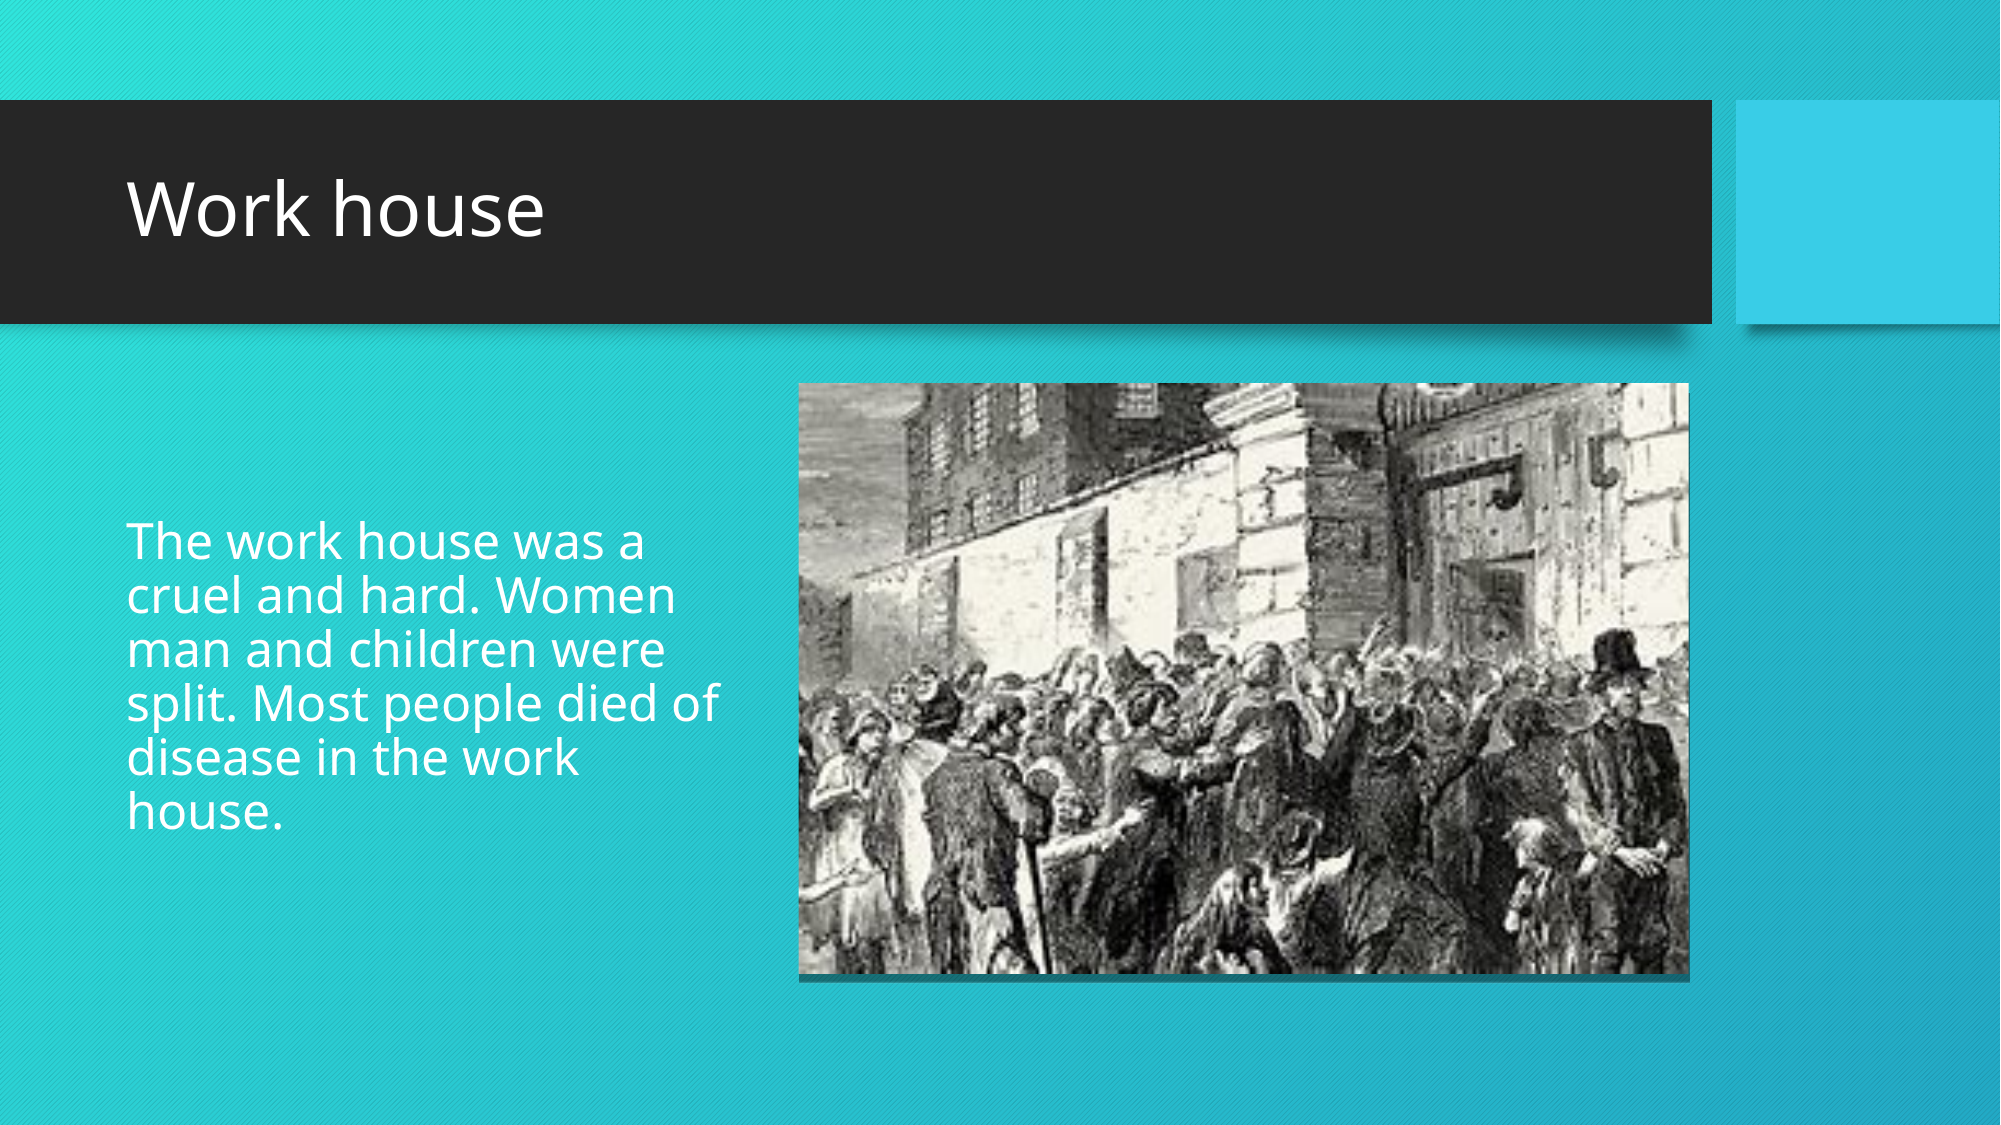

# Work house
The work house was a cruel and hard. Women man and children were split. Most people died of disease in the work house.